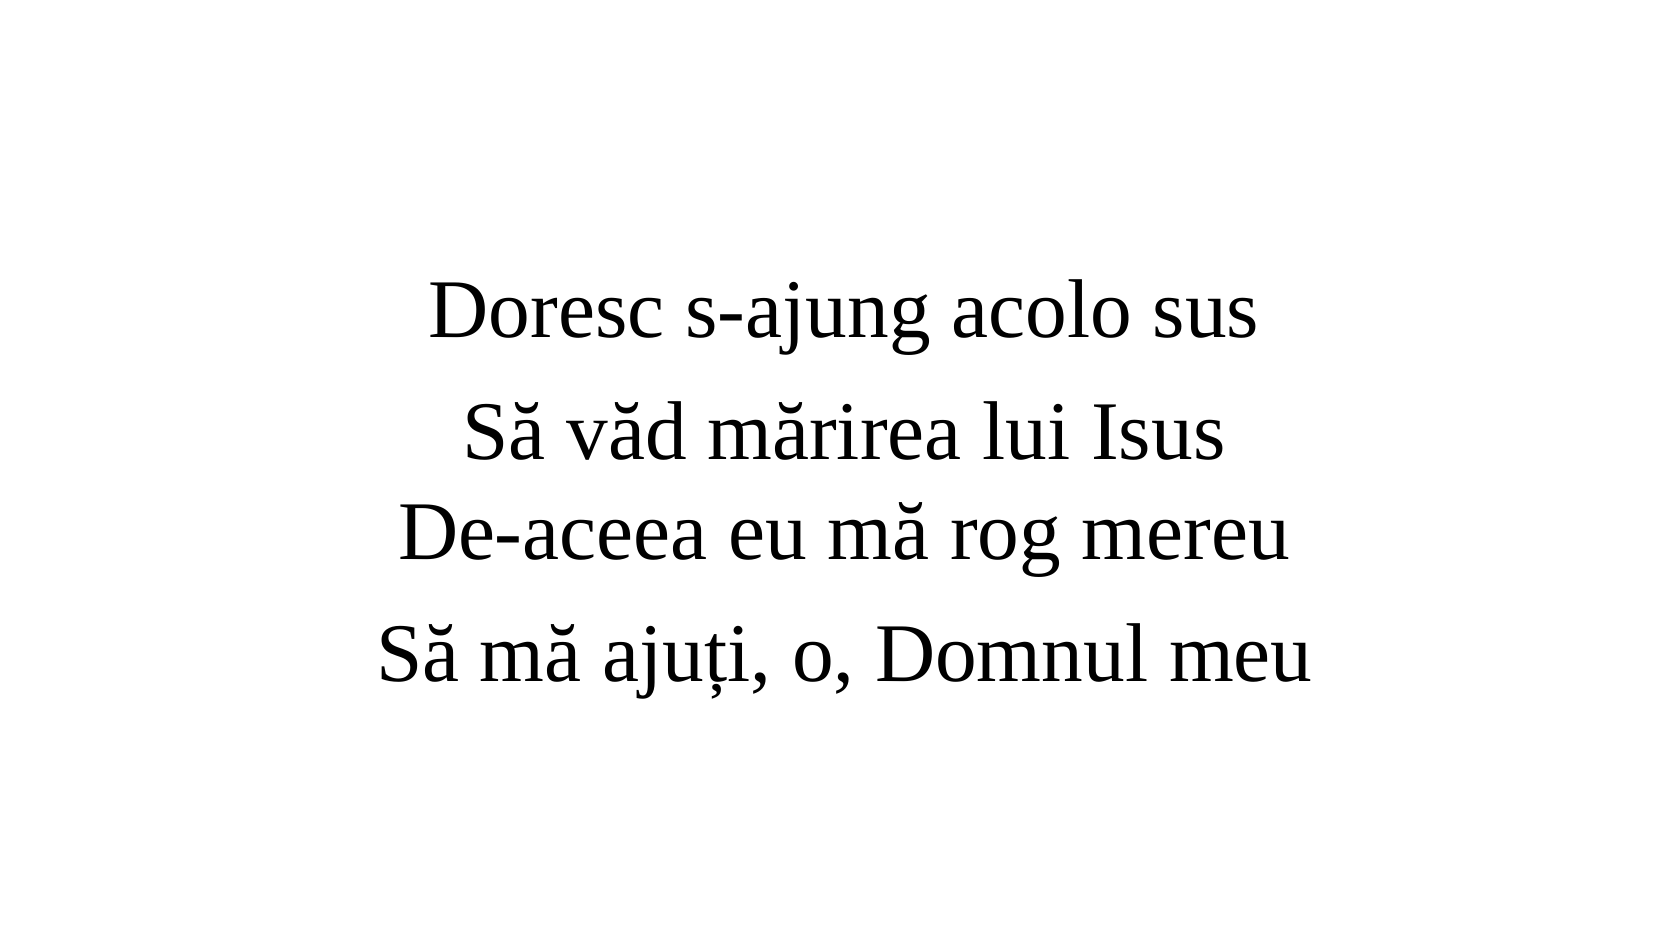

# Doresc s-ajung acolo sus
Să văd mărirea lui Isus
De-aceea eu mă rog mereu
Să mă ajuți, o, Domnul meu